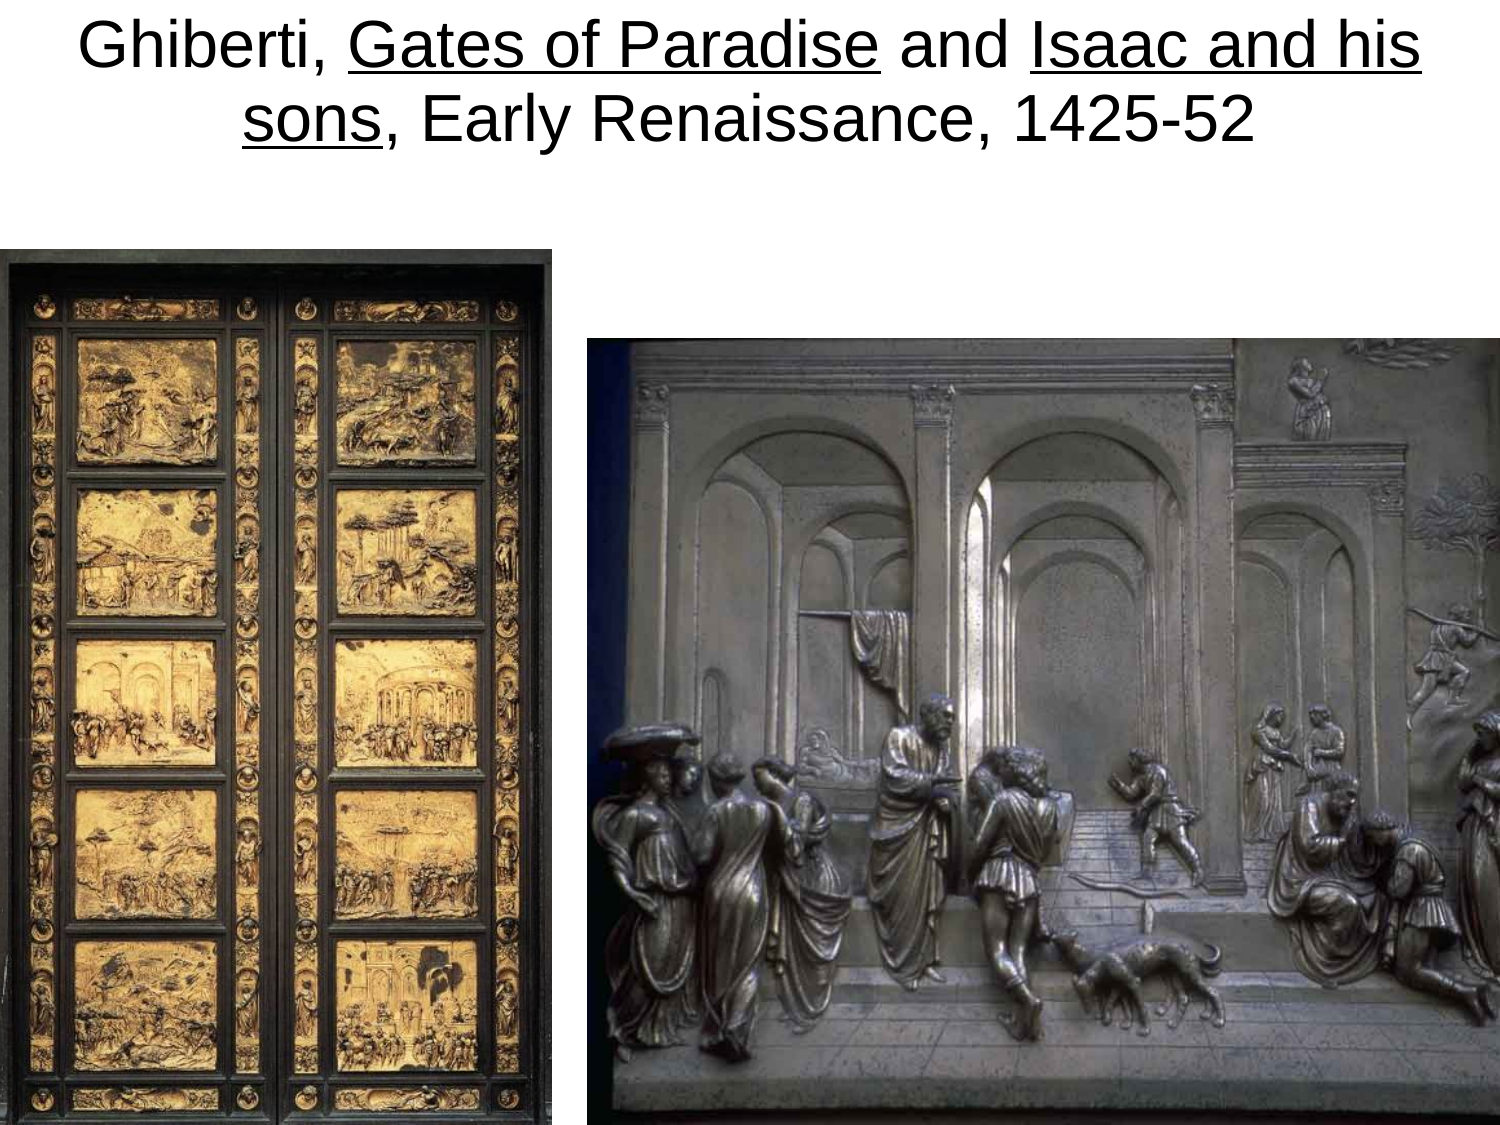

# Ghiberti, Gates of Paradise and Isaac and his sons, Early Renaissance, 1425-52